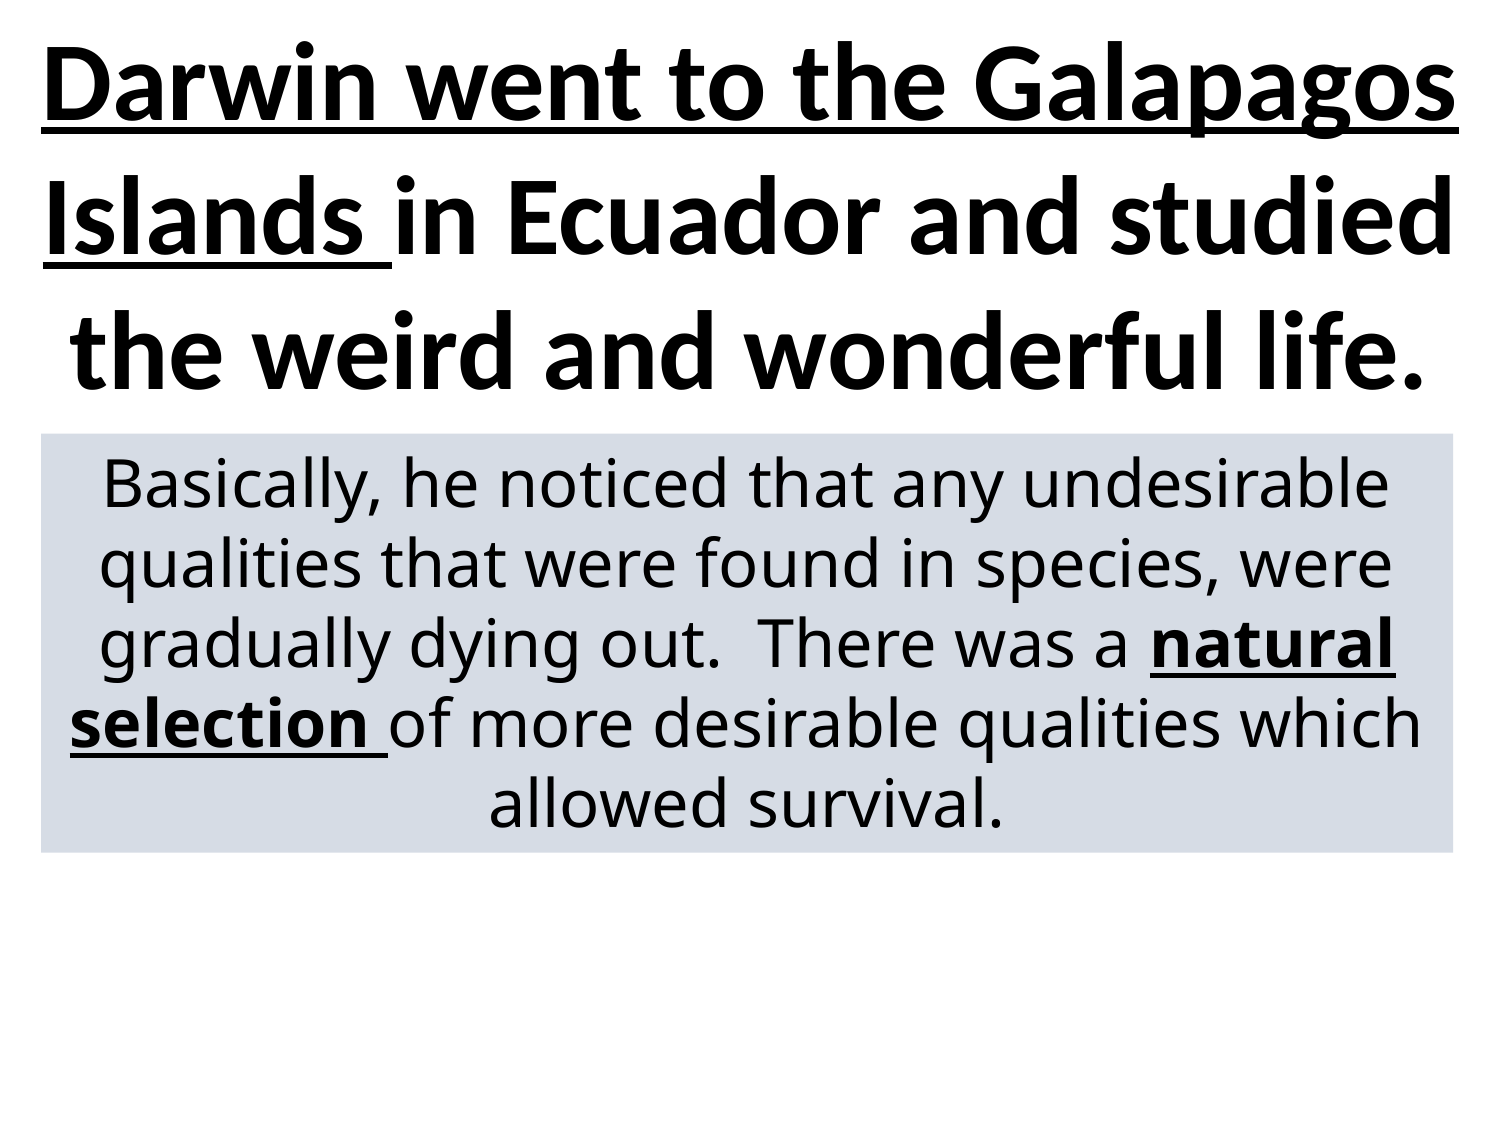

Darwin went to the Galapagos Islands in Ecuador and studied the weird and wonderful life.
Basically, he noticed that any undesirable qualities that were found in species, were gradually dying out. There was a natural selection of more desirable qualities which allowed survival.